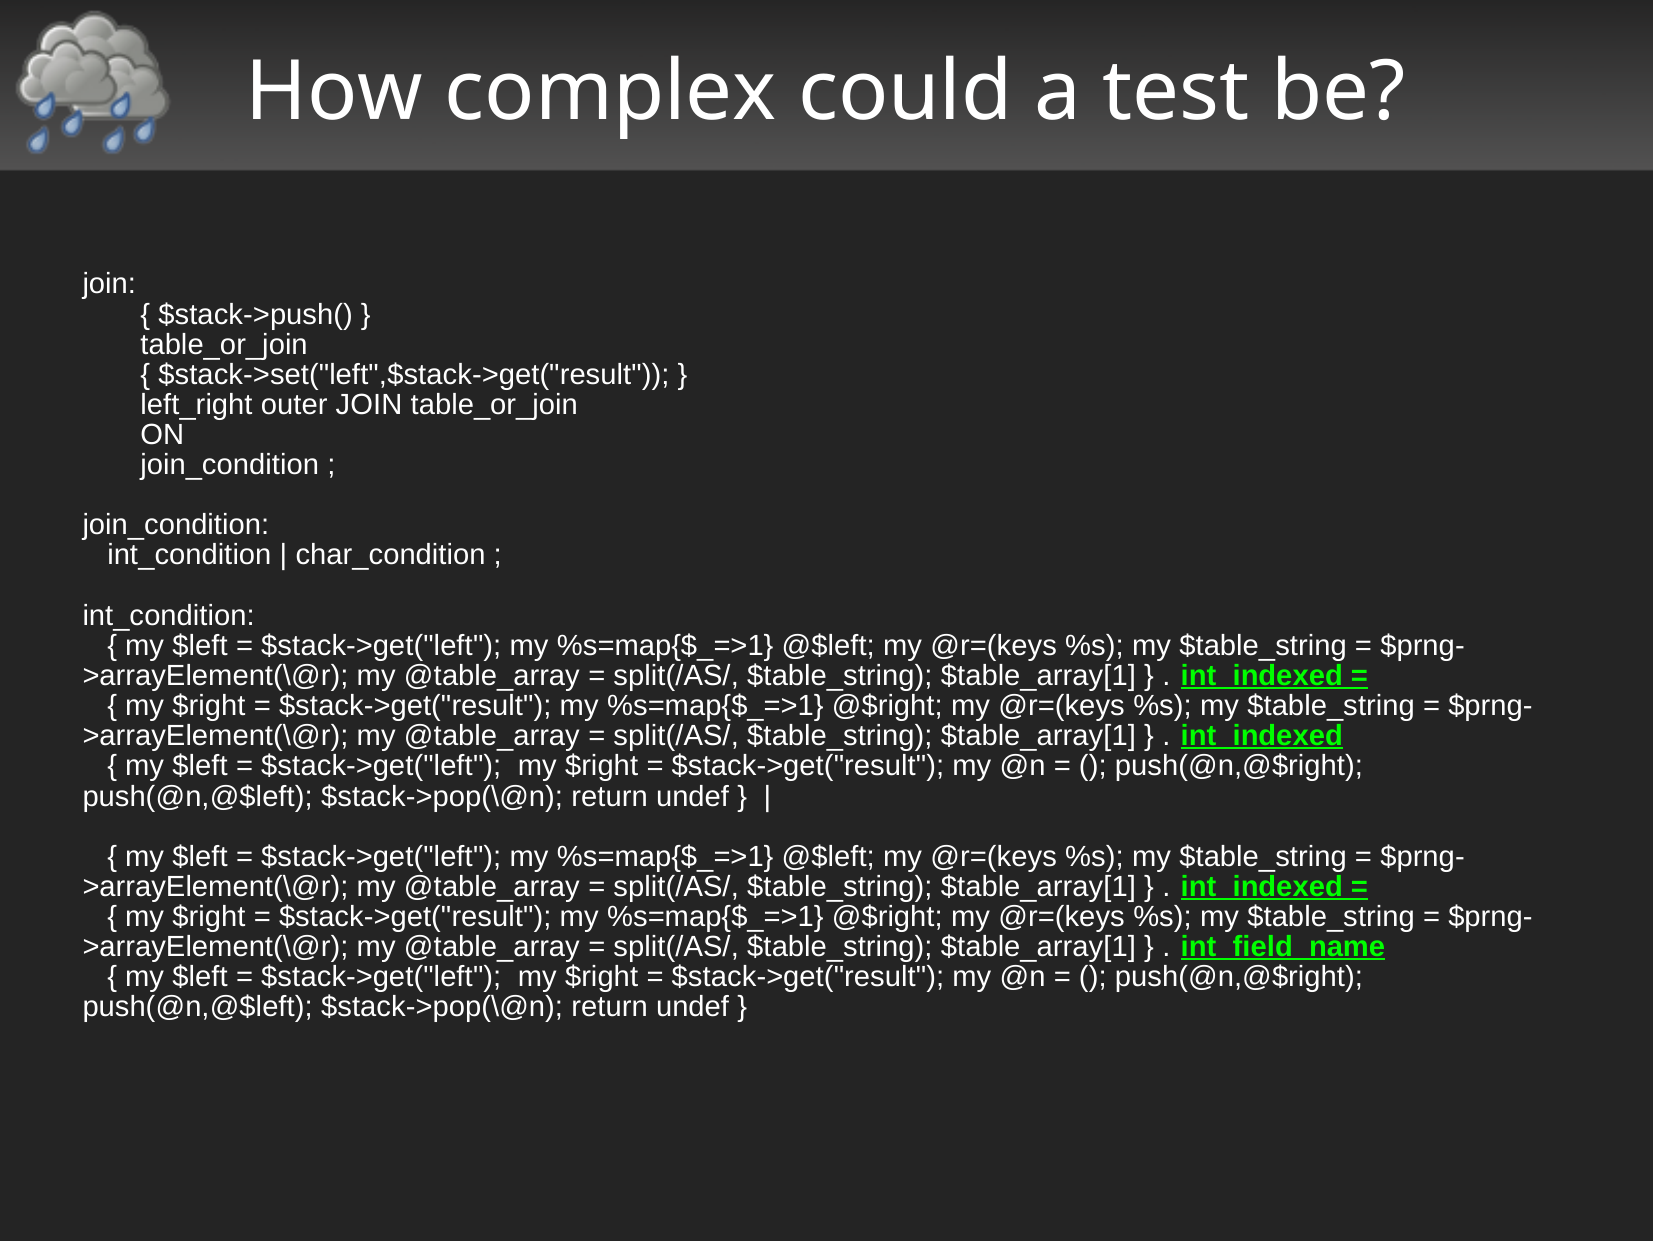

# How complex could a test be?
join:
 { $stack->push() }
 table_or_join
 { $stack->set("left",$stack->get("result")); }
 left_right outer JOIN table_or_join
 ON
 join_condition ;
join_condition:
 int_condition | char_condition ;
int_condition:
 { my $left = $stack->get("left"); my %s=map{$_=>1} @$left; my @r=(keys %s); my $table_string = $prng->arrayElement(\@r); my @table_array = split(/AS/, $table_string); $table_array[1] } . int_indexed =
 { my $right = $stack->get("result"); my %s=map{$_=>1} @$right; my @r=(keys %s); my $table_string = $prng->arrayElement(\@r); my @table_array = split(/AS/, $table_string); $table_array[1] } . int_indexed
 { my $left = $stack->get("left"); my $right = $stack->get("result"); my @n = (); push(@n,@$right); push(@n,@$left); $stack->pop(\@n); return undef } |
 { my $left = $stack->get("left"); my %s=map{$_=>1} @$left; my @r=(keys %s); my $table_string = $prng->arrayElement(\@r); my @table_array = split(/AS/, $table_string); $table_array[1] } . int_indexed =
 { my $right = $stack->get("result"); my %s=map{$_=>1} @$right; my @r=(keys %s); my $table_string = $prng->arrayElement(\@r); my @table_array = split(/AS/, $table_string); $table_array[1] } . int_field_name
 { my $left = $stack->get("left"); my $right = $stack->get("result"); my @n = (); push(@n,@$right); push(@n,@$left); $stack->pop(\@n); return undef }